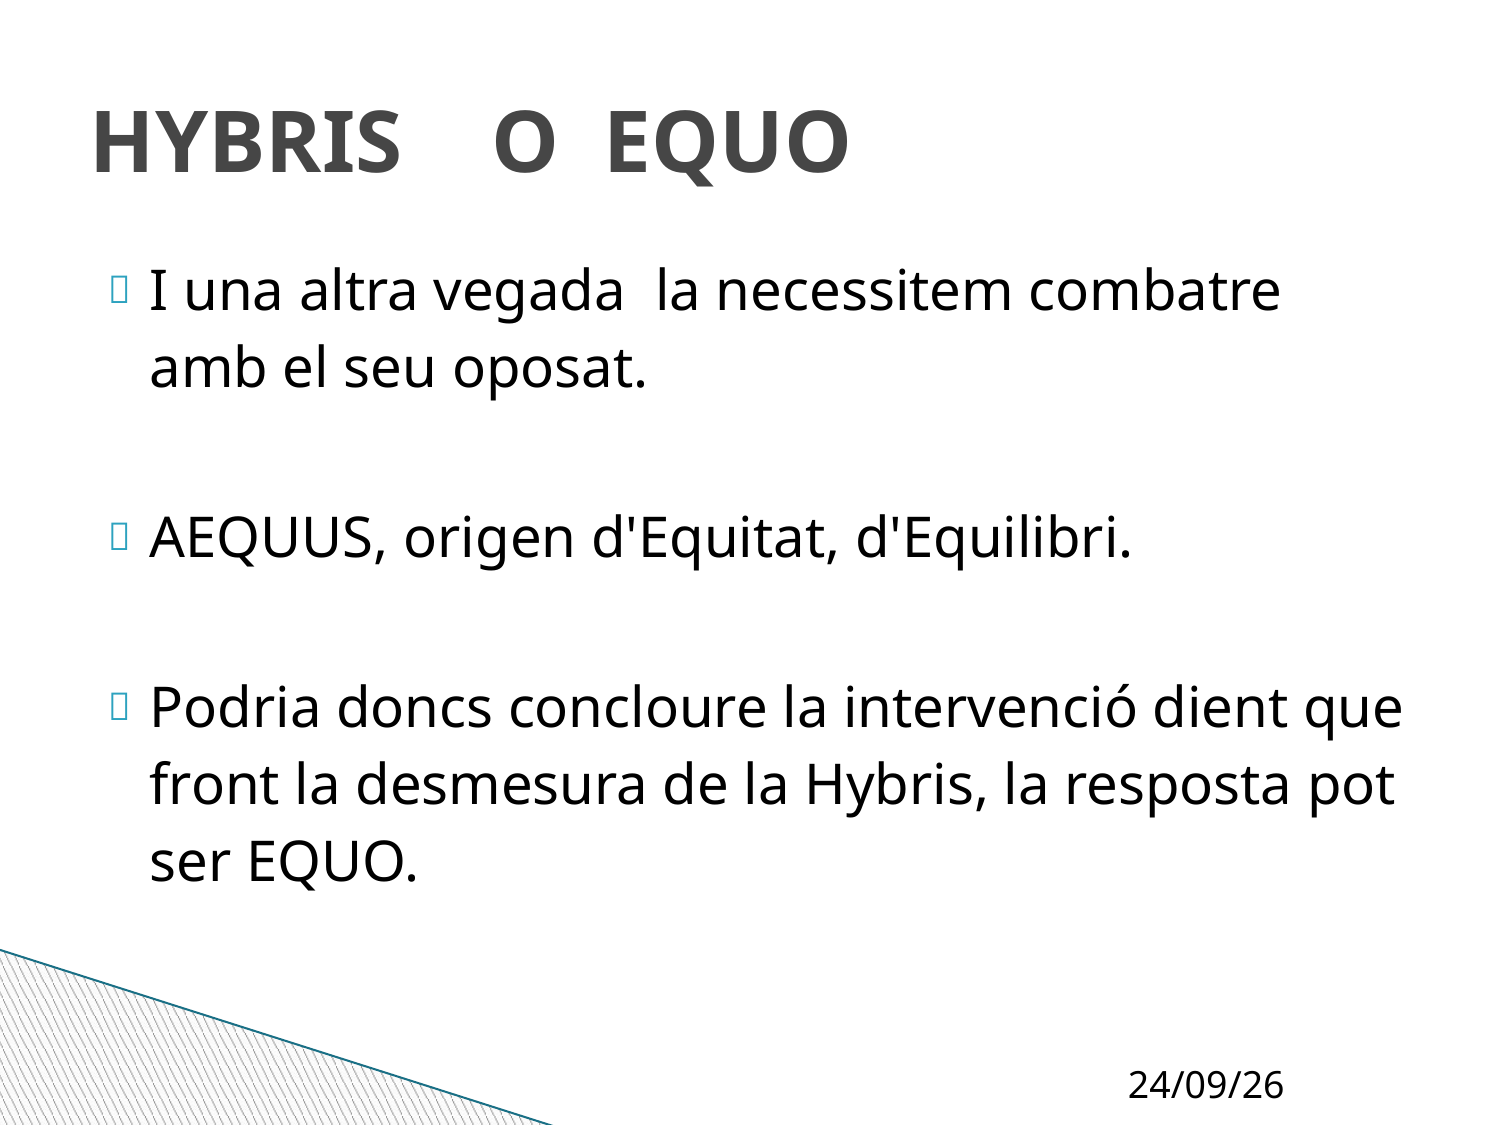

HYBRIS O EQUO
# I una altra vegada la necessitem combatre amb el seu oposat.
AEQUUS, origen d'Equitat, d'Equilibri.
Podria doncs concloure la intervenció dient que front la desmesura de la Hybris, la resposta pot ser EQUO.